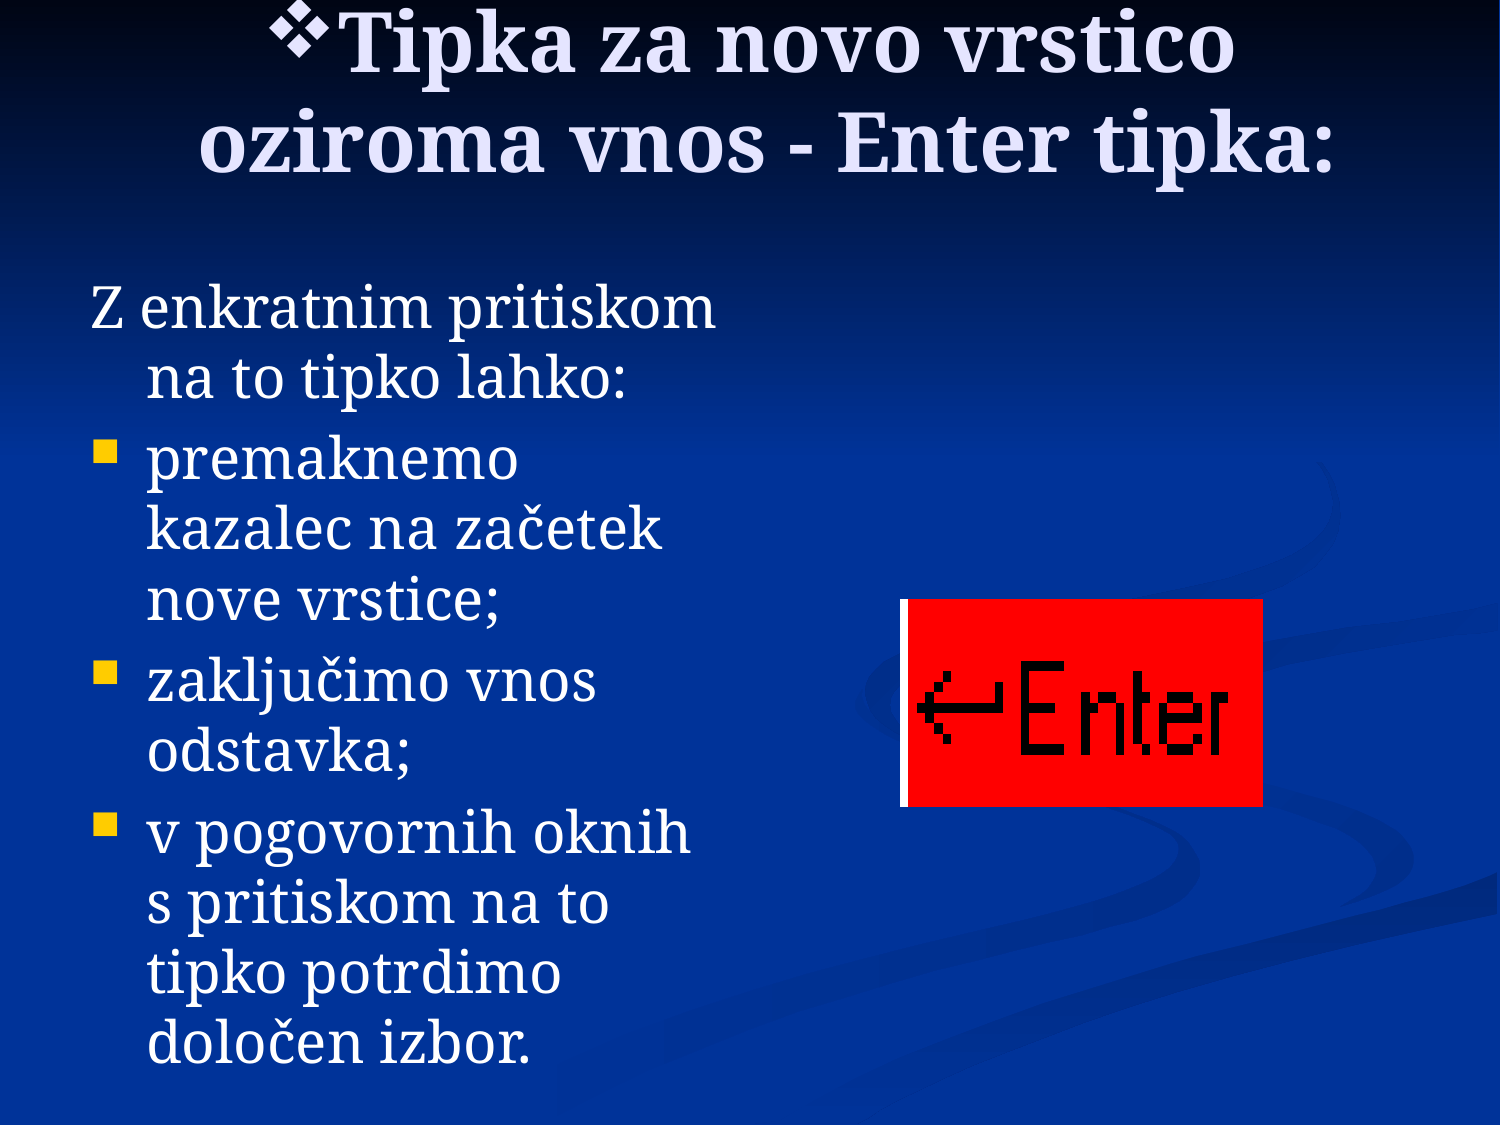

# Tipka za novo vrstico oziroma vnos - Enter tipka:
Z enkratnim pritiskom na to tipko lahko:
premaknemo kazalec na začetek nove vrstice;
zaključimo vnos odstavka;
v pogovornih oknih s pritiskom na to tipko potrdimo določen izbor.